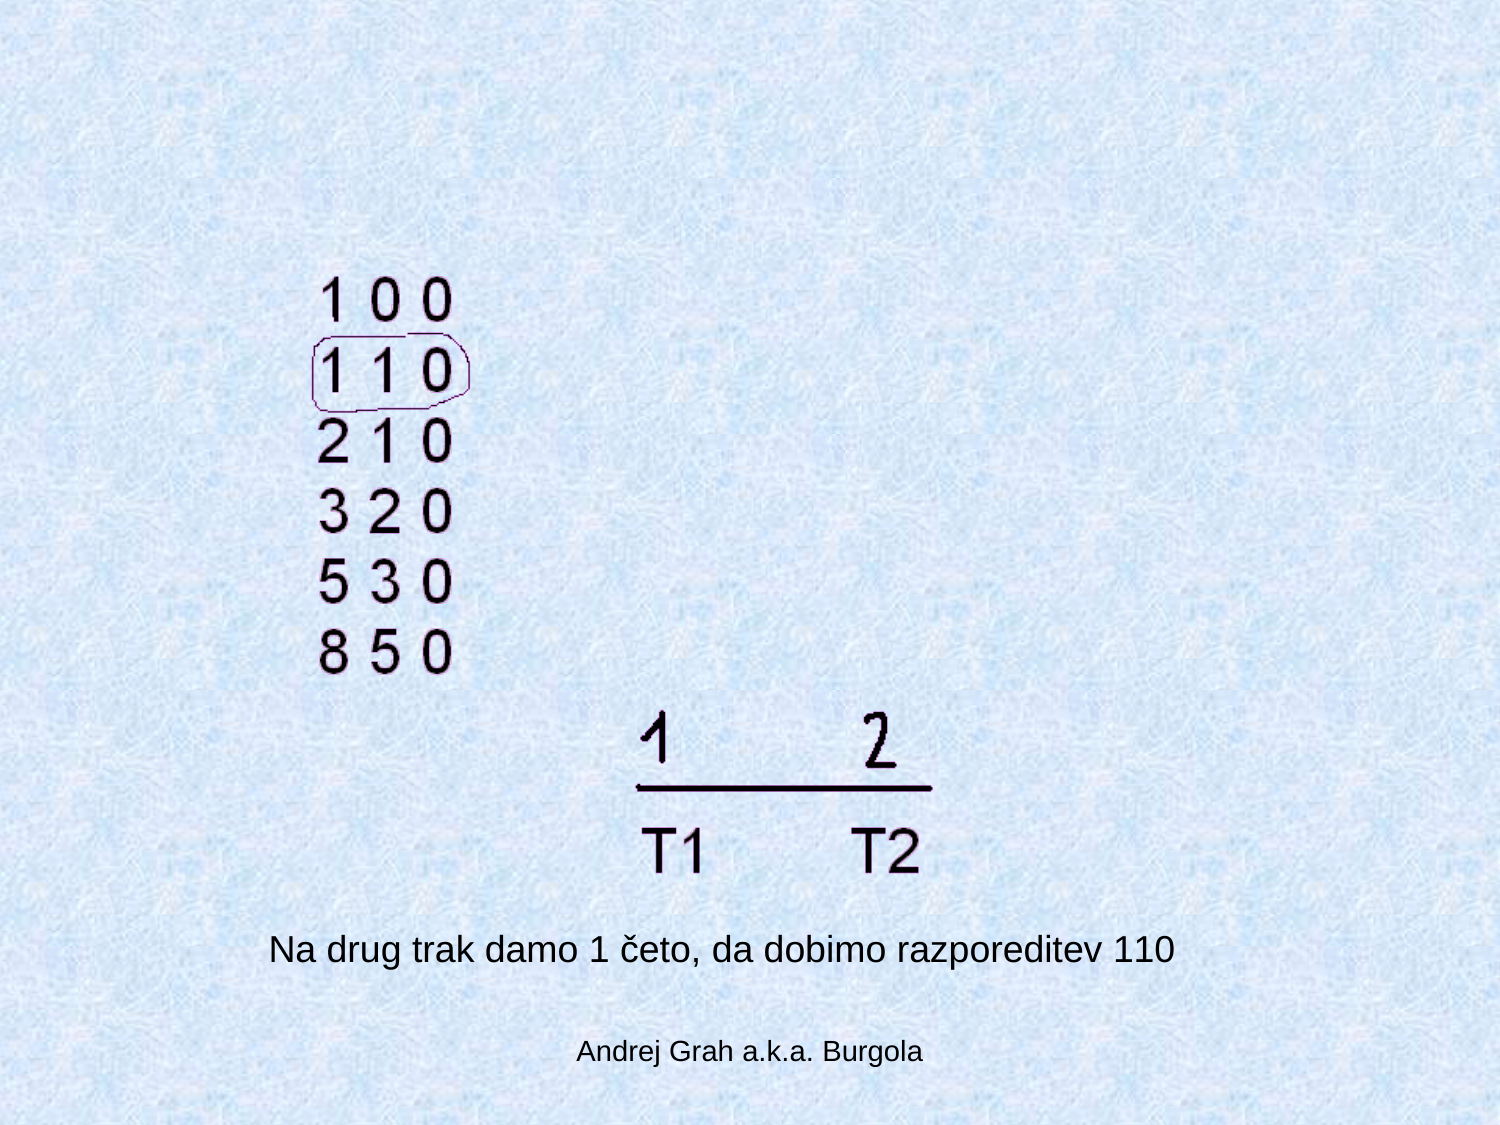

Na drug trak damo 1 četo, da dobimo razporeditev 110
Andrej Grah a.k.a. Burgola